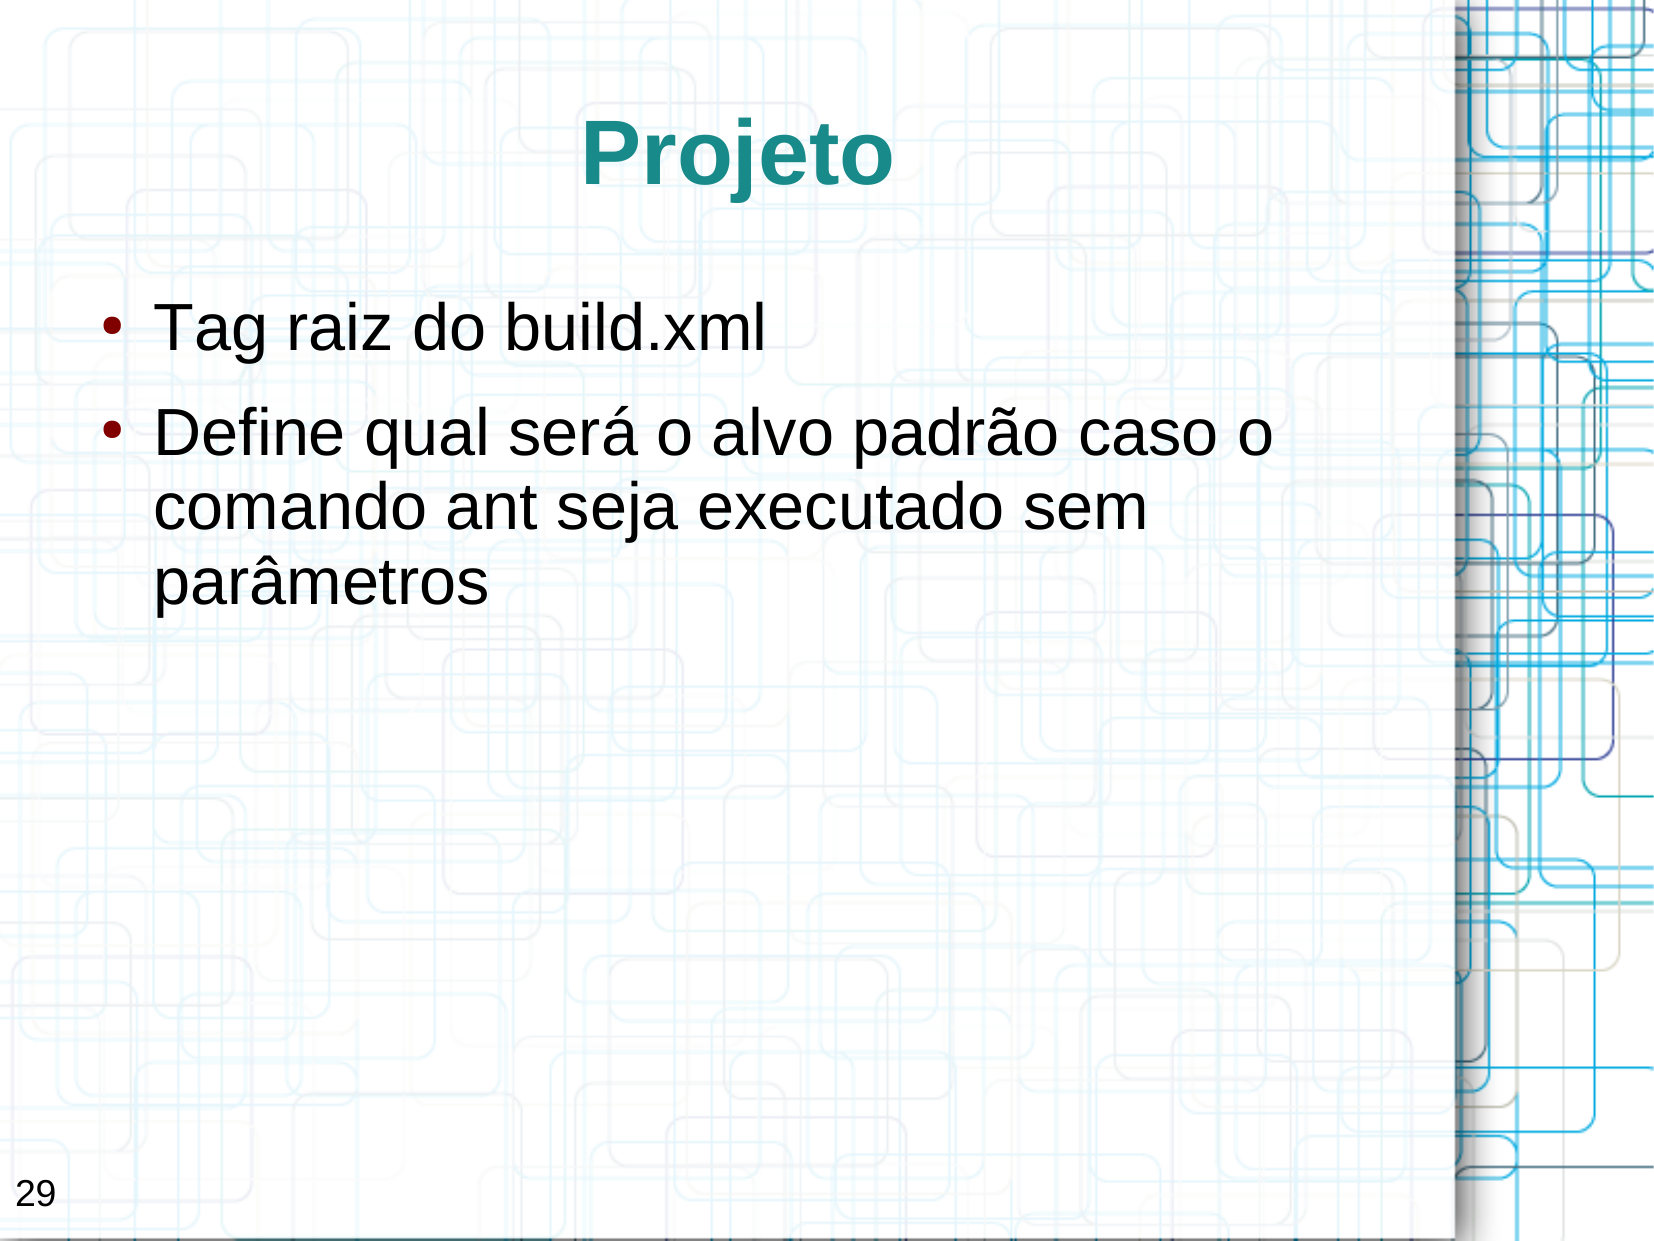

# Projeto
Tag raiz do build.xml
Define qual será o alvo padrão caso o comando ant seja executado sem parâmetros